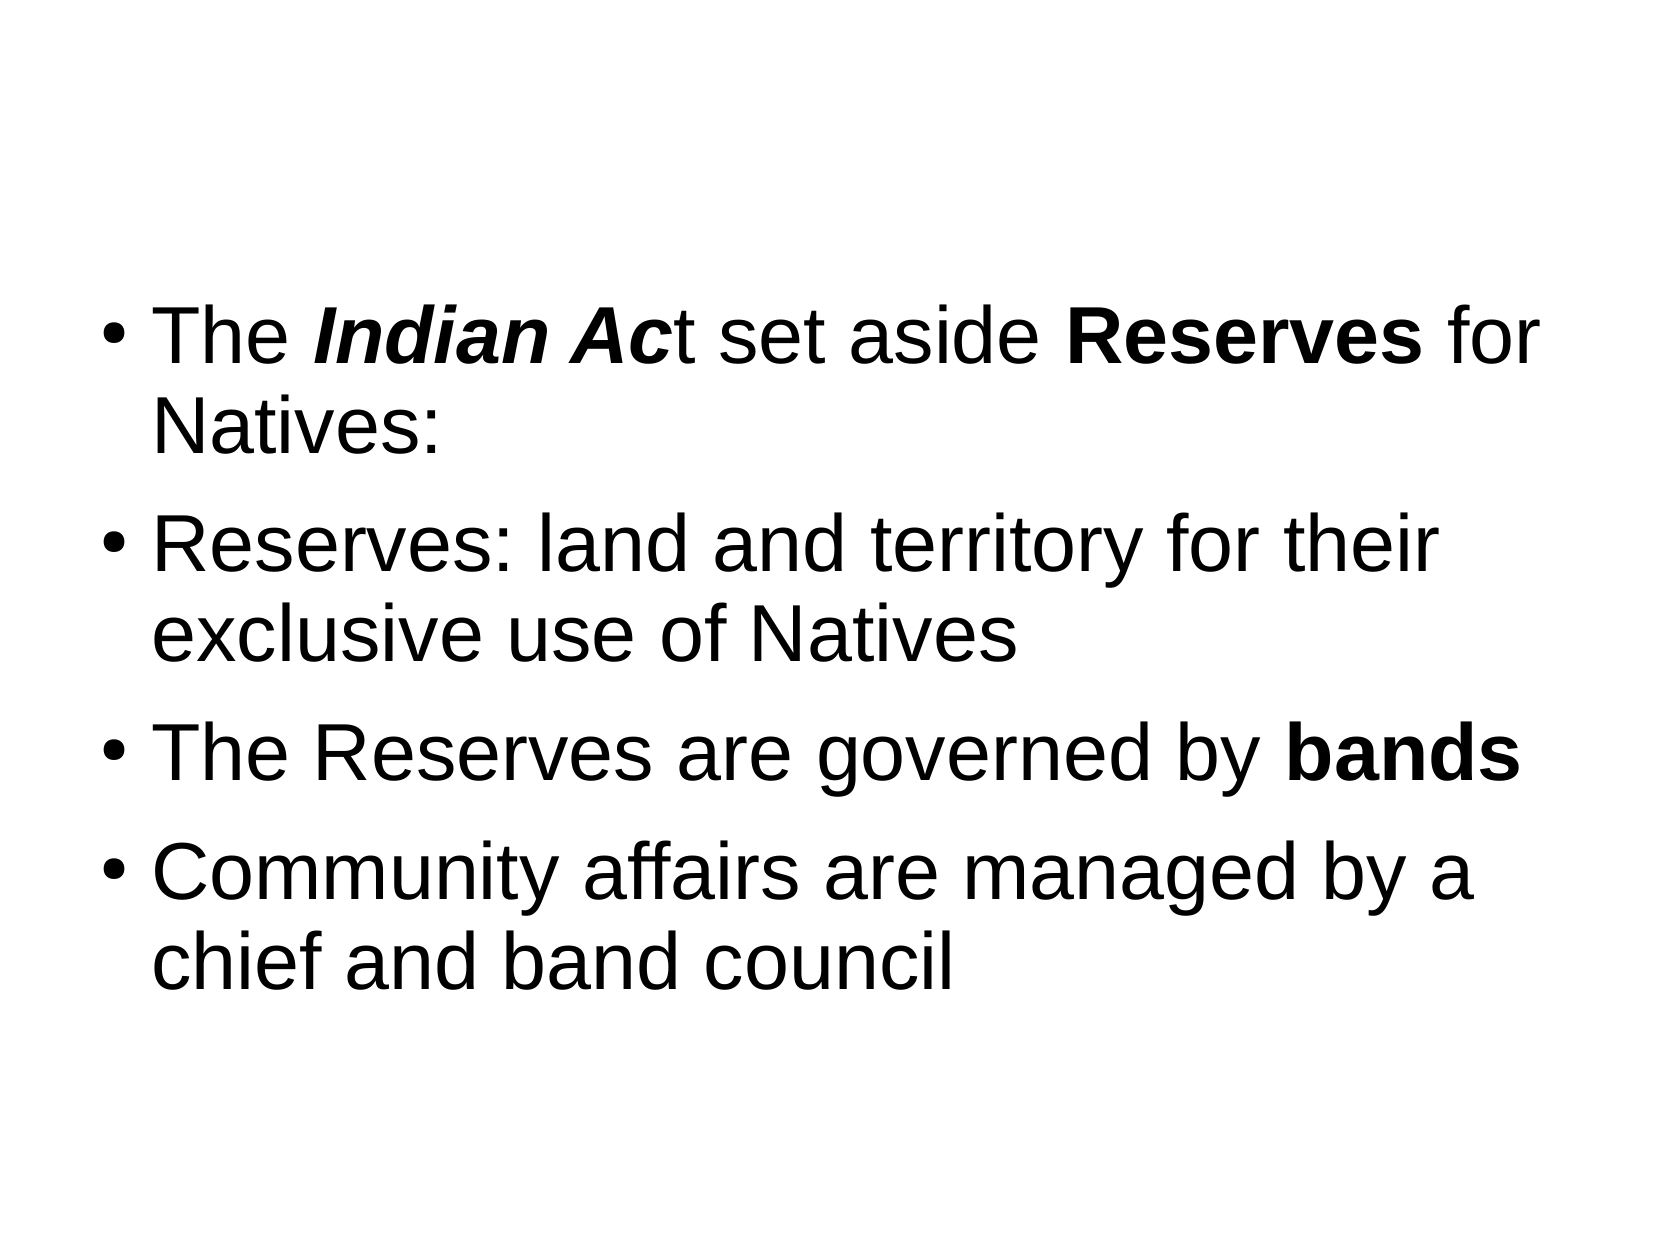

#
The Indian Act set aside Reserves for Natives:
Reserves: land and territory for their exclusive use of Natives
The Reserves are governed by bands
Community affairs are managed by a chief and band council